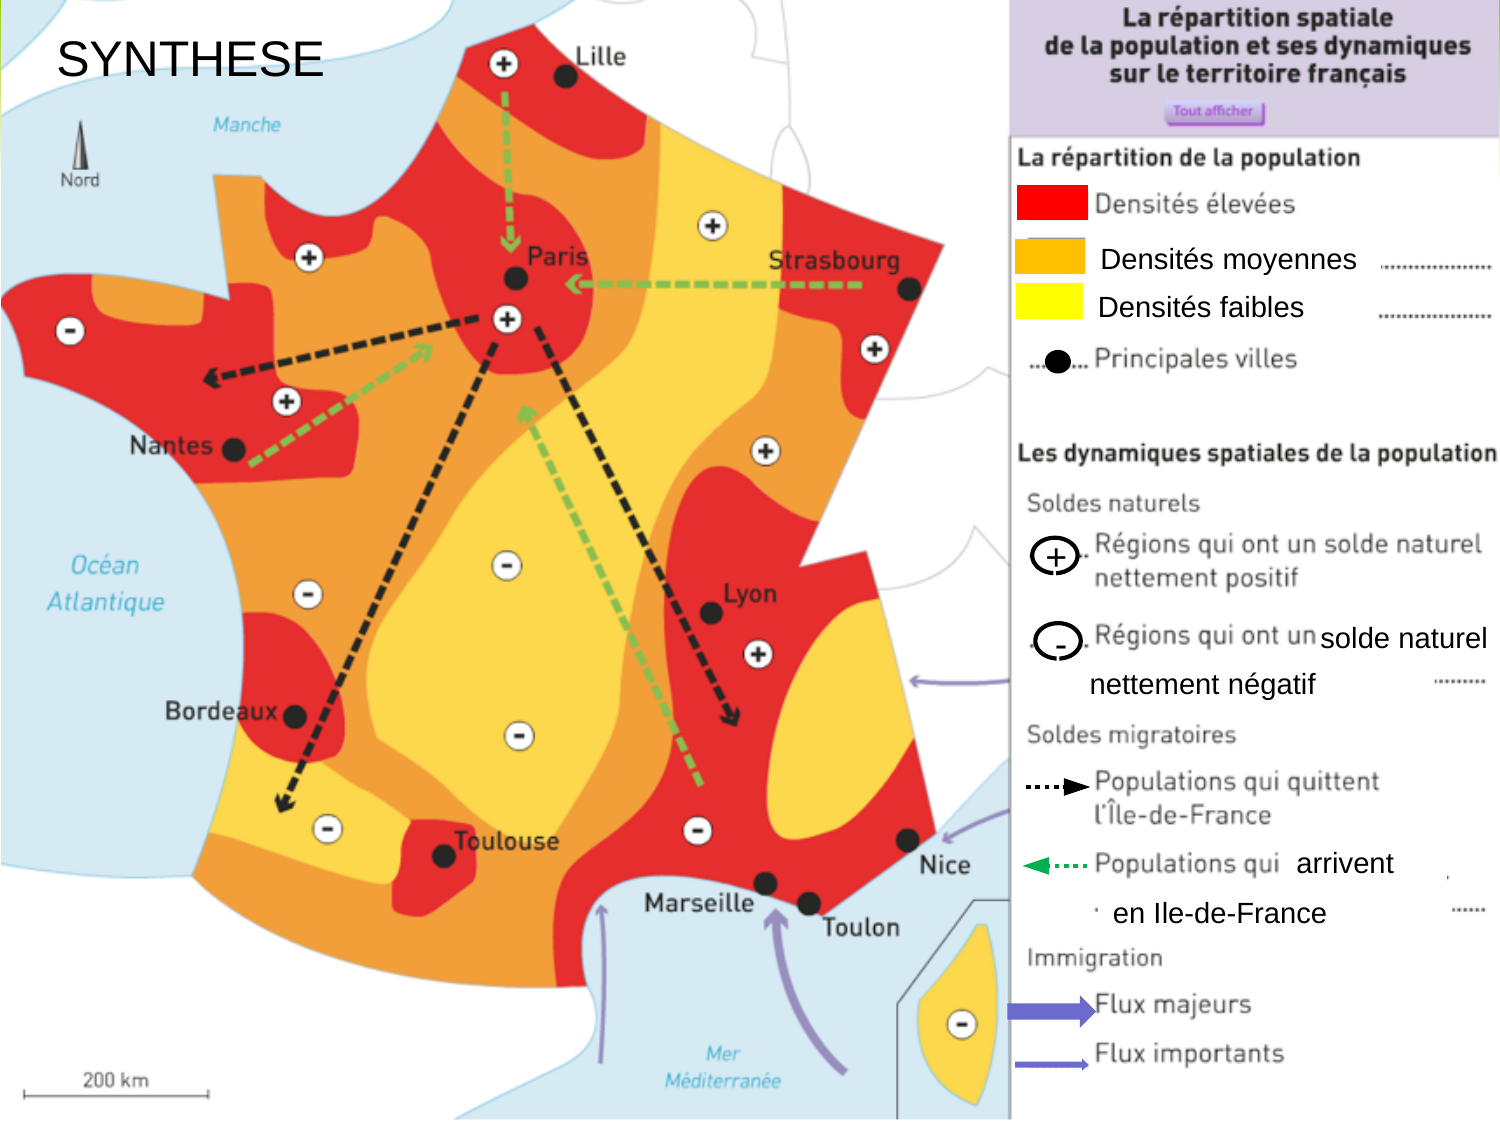

SYNTHESE
Densités moyennes
Densités faibles
+
+
-
solde naturel
nettement négatif
+
arrivent
en Ile-de-France